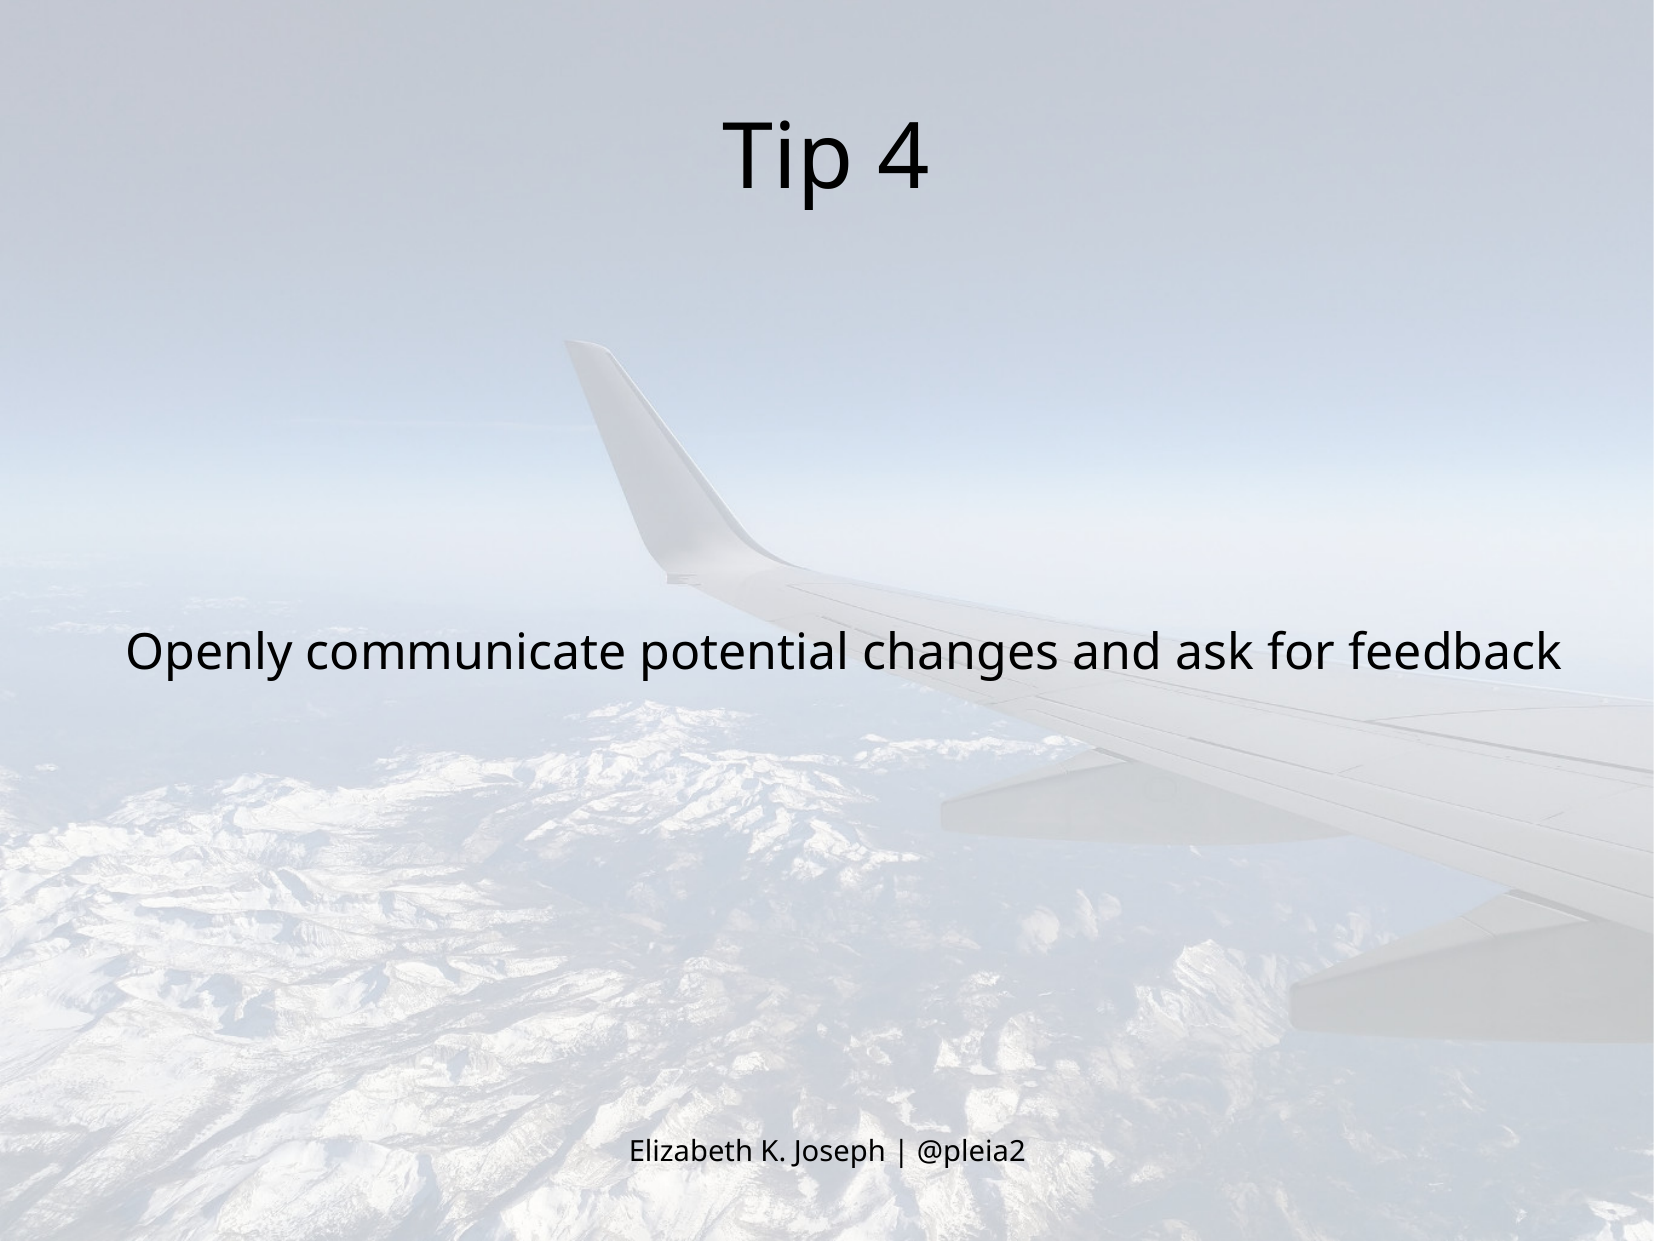

# Tip 4
Openly communicate potential changes and ask for feedback
Elizabeth K. Joseph | @pleia2